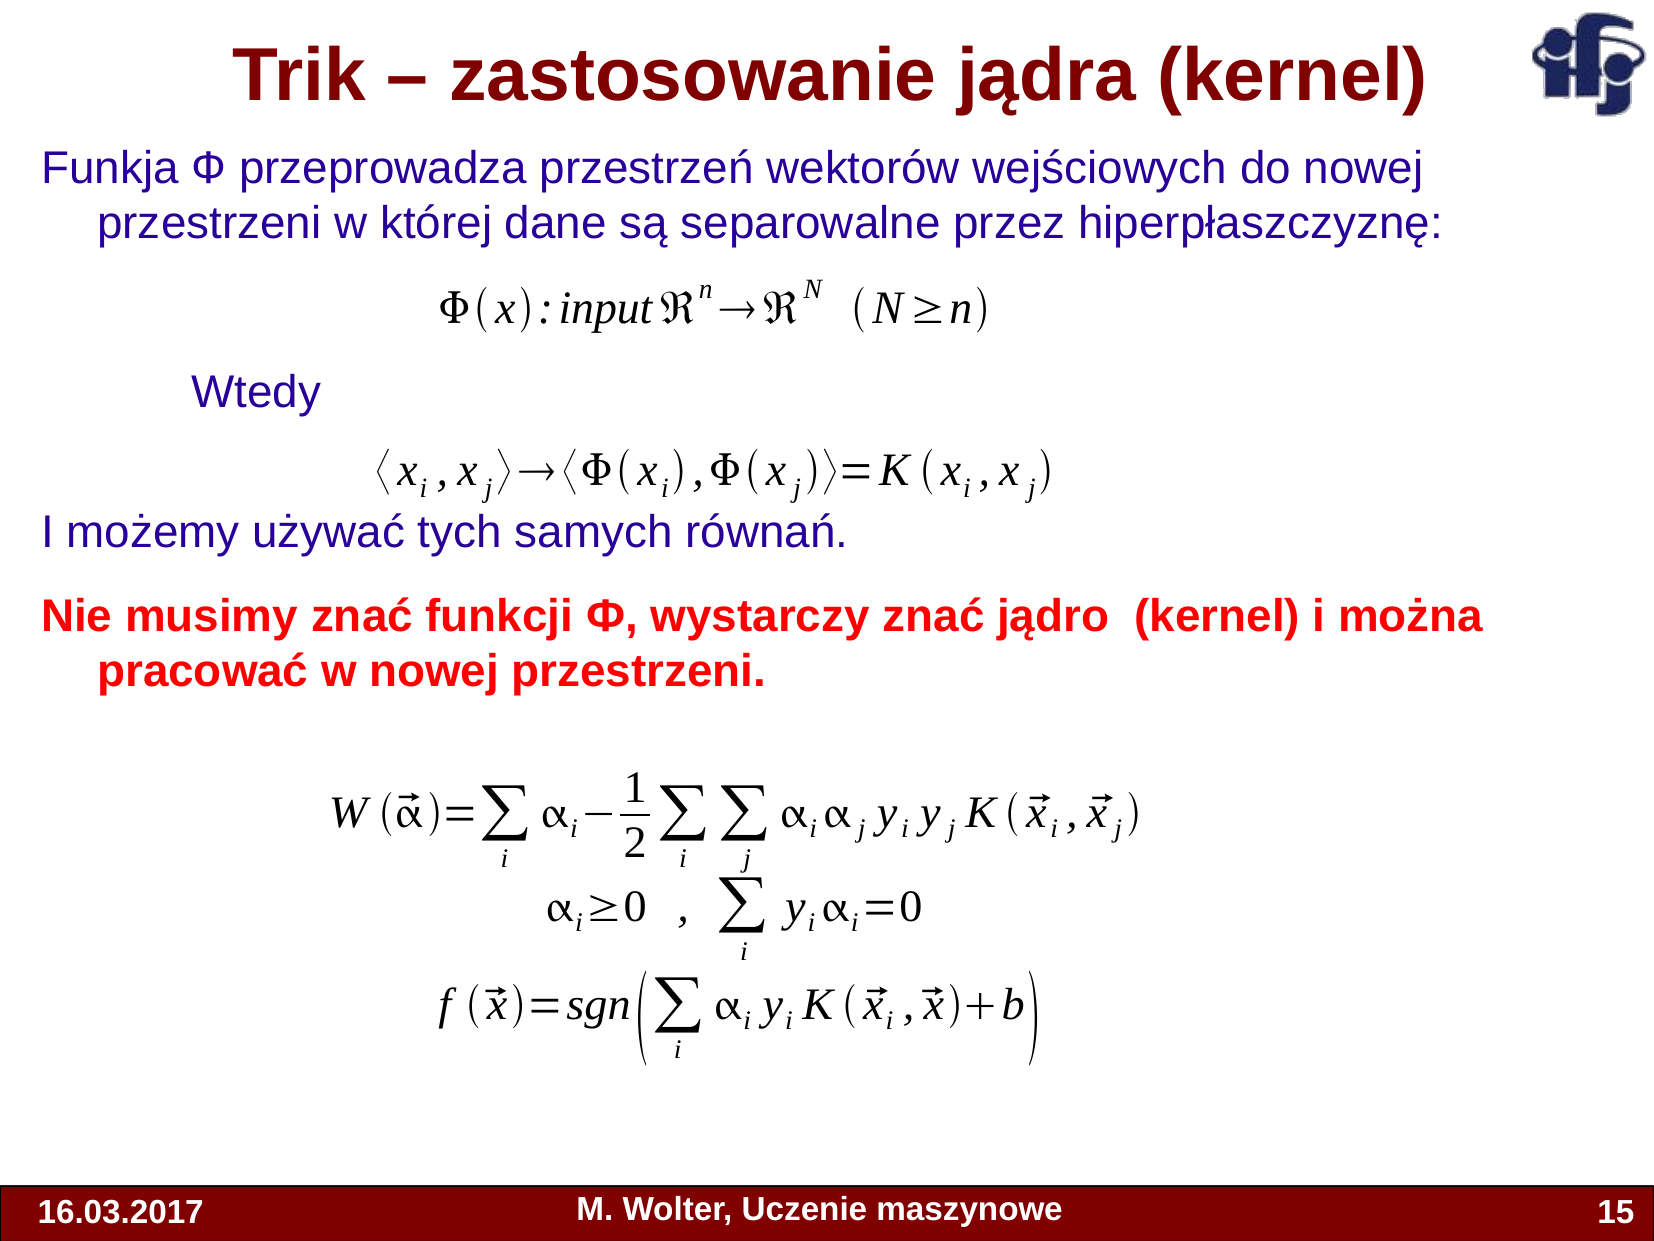

# Trik – zastosowanie jądra (kernel)
Funkja Ф przeprowadza przestrzeń wektorów wejściowych do nowej przestrzeni w której dane są separowalne przez hiperpłaszczyznę:
Wtedy
I możemy używać tych samych równań.
Nie musimy znać funkcji Ф, wystarczy znać jądro (kernel) i można pracować w nowej przestrzeni.
7.11.2007
Marcin Wolter, "Support Vector Machines"